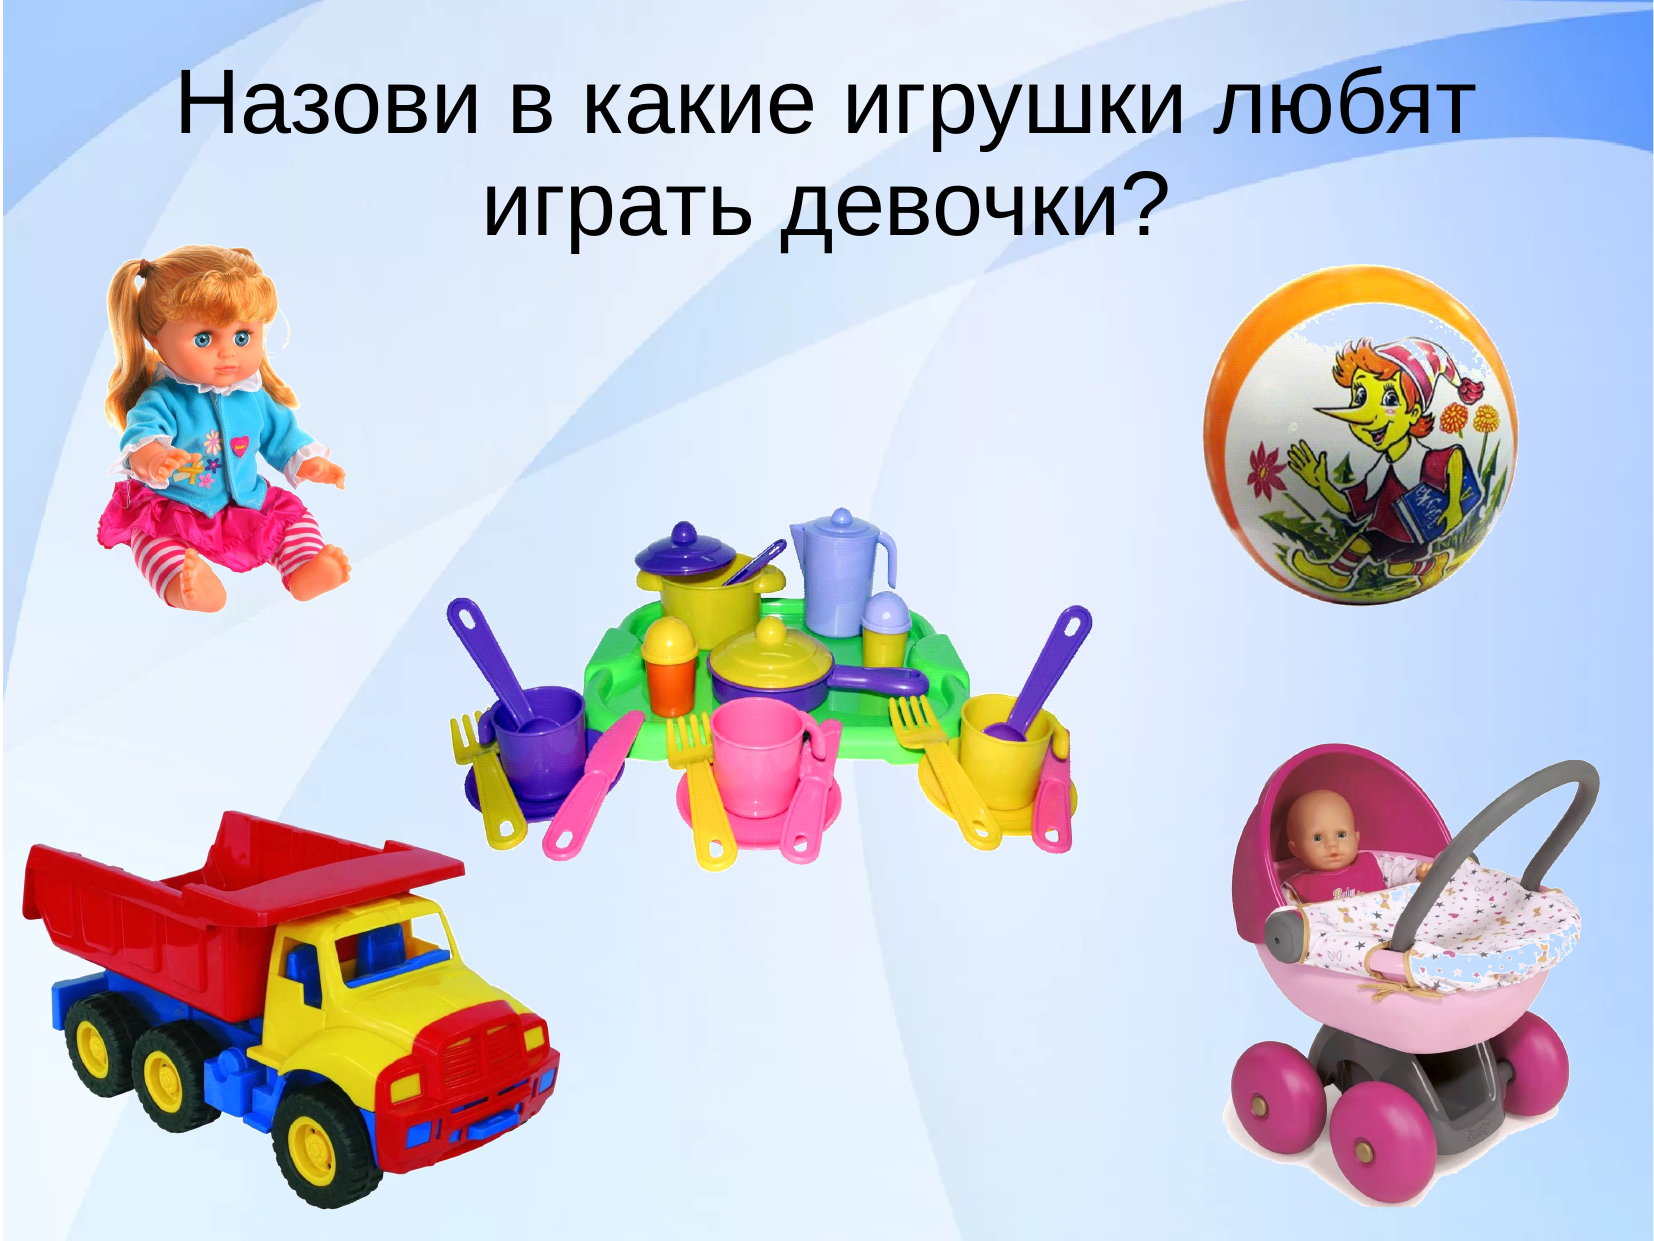

# Назови в какие игрушки любят играть девочки?